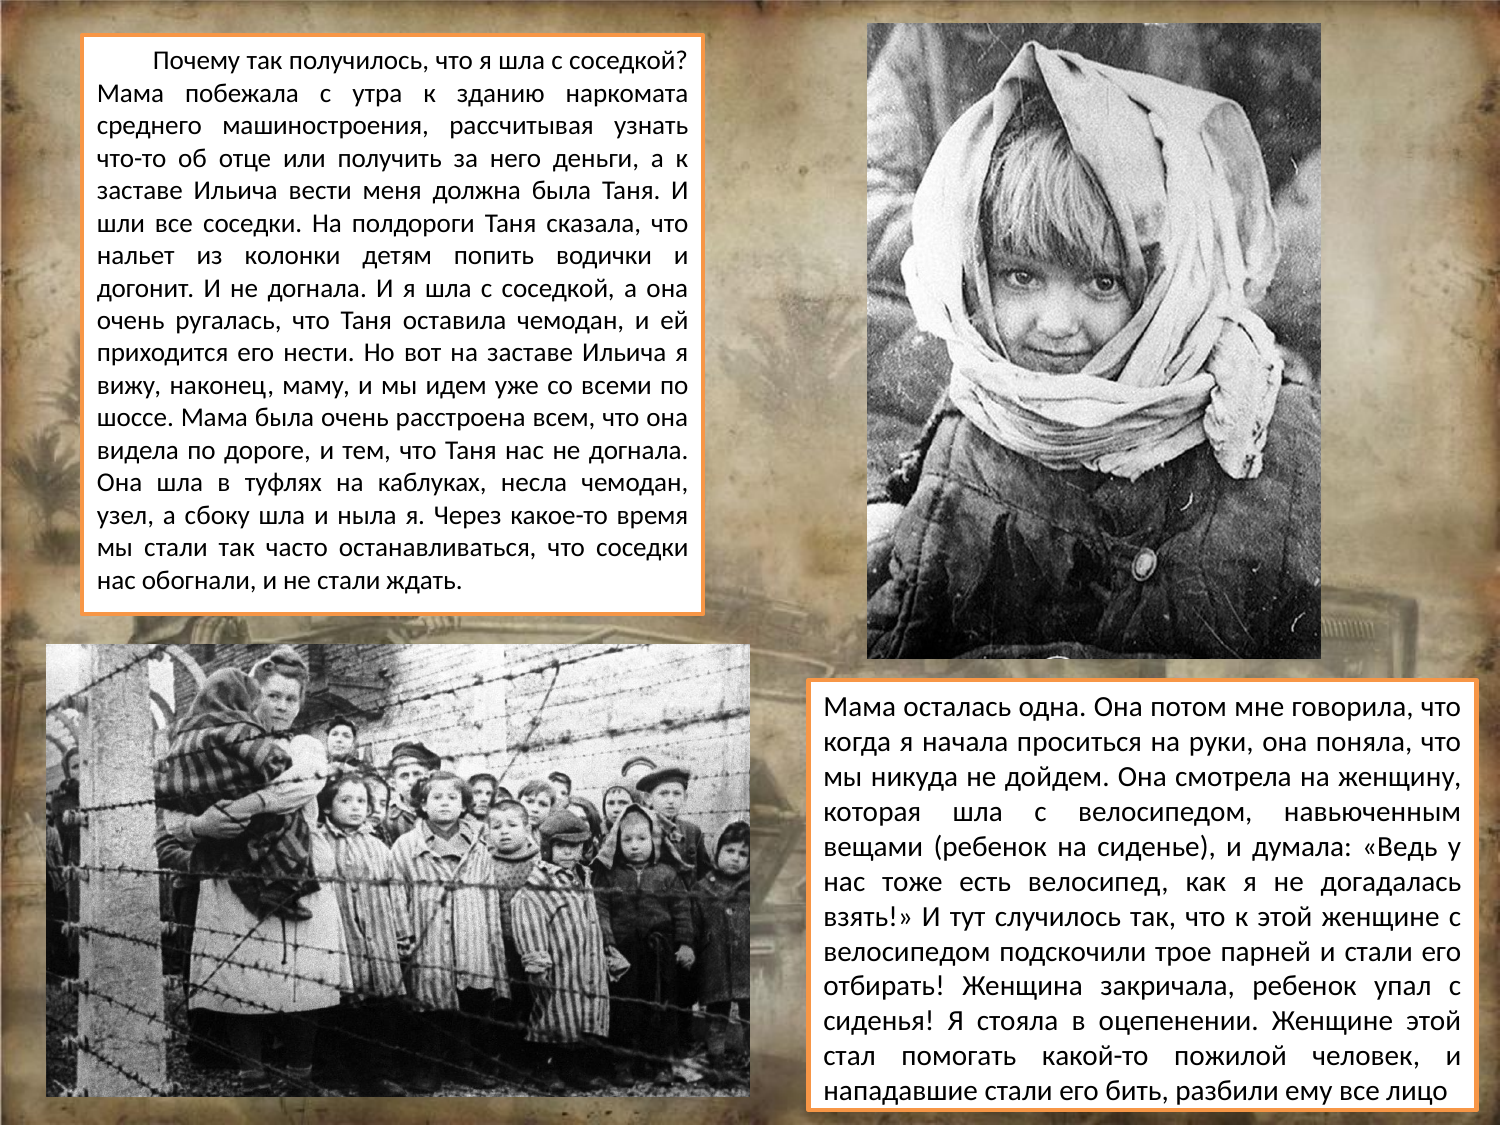

Почему так получилось, что я шла с соседкой? Мама побежала с утра к зданию наркомата среднего машиностроения, рассчитывая узнать что-то об отце или получить за него деньги, а к заставе Ильича вести меня должна была Таня. И шли все соседки. На полдороги Таня сказала, что нальет из колонки детям попить водички и догонит. И не догнала. И я шла с соседкой, а она очень ругалась, что Таня оставила чемодан, и ей приходится его нести. Но вот на заставе Ильича я вижу, наконец, маму, и мы идем уже со всеми по шоссе. Мама была очень расстроена всем, что она видела по дороге, и тем, что Таня нас не догнала. Она шла в туфлях на каблуках, несла чемодан, узел, а сбоку шла и ныла я. Через какое-то время мы стали так часто останавливаться, что соседки нас обогнали, и не стали ждать.
#
Мама осталась одна. Она потом мне говорила, что когда я начала проситься на руки, она поняла, что мы никуда не дойдем. Она смотрела на женщину, которая шла с велосипедом, навьюченным вещами (ребенок на сиденье), и думала: «Ведь у нас тоже есть велосипед, как я не догадалась взять!» И тут случилось так, что к этой женщине с велосипедом подскочили трое парней и стали его отбирать! Женщина закричала, ребенок упал с сиденья! Я стояла в оцепенении. Женщине этой стал помогать какой-то пожилой человек, и нападавшие стали его бить, разбили ему все лицо